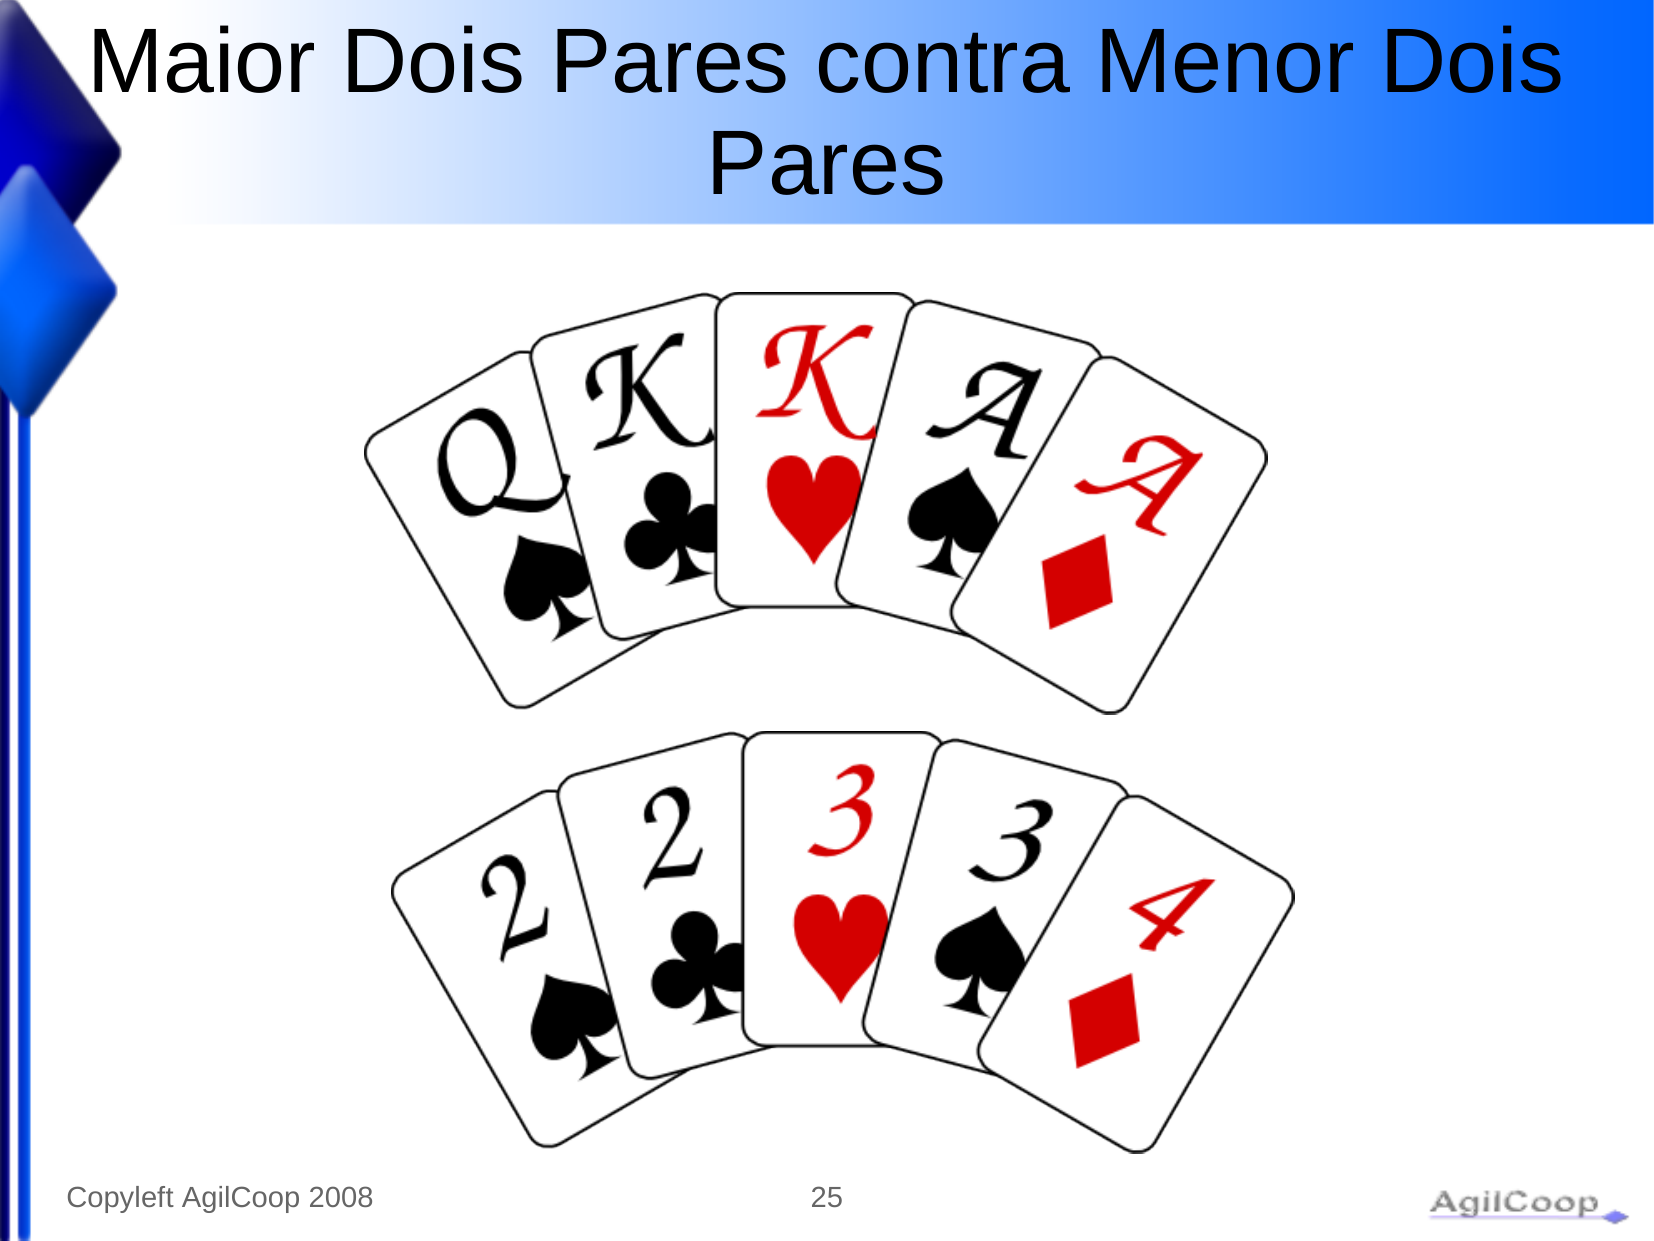

# Maior Dois Pares contra Menor Dois Pares
Copyleft AgilCoop 2008
25